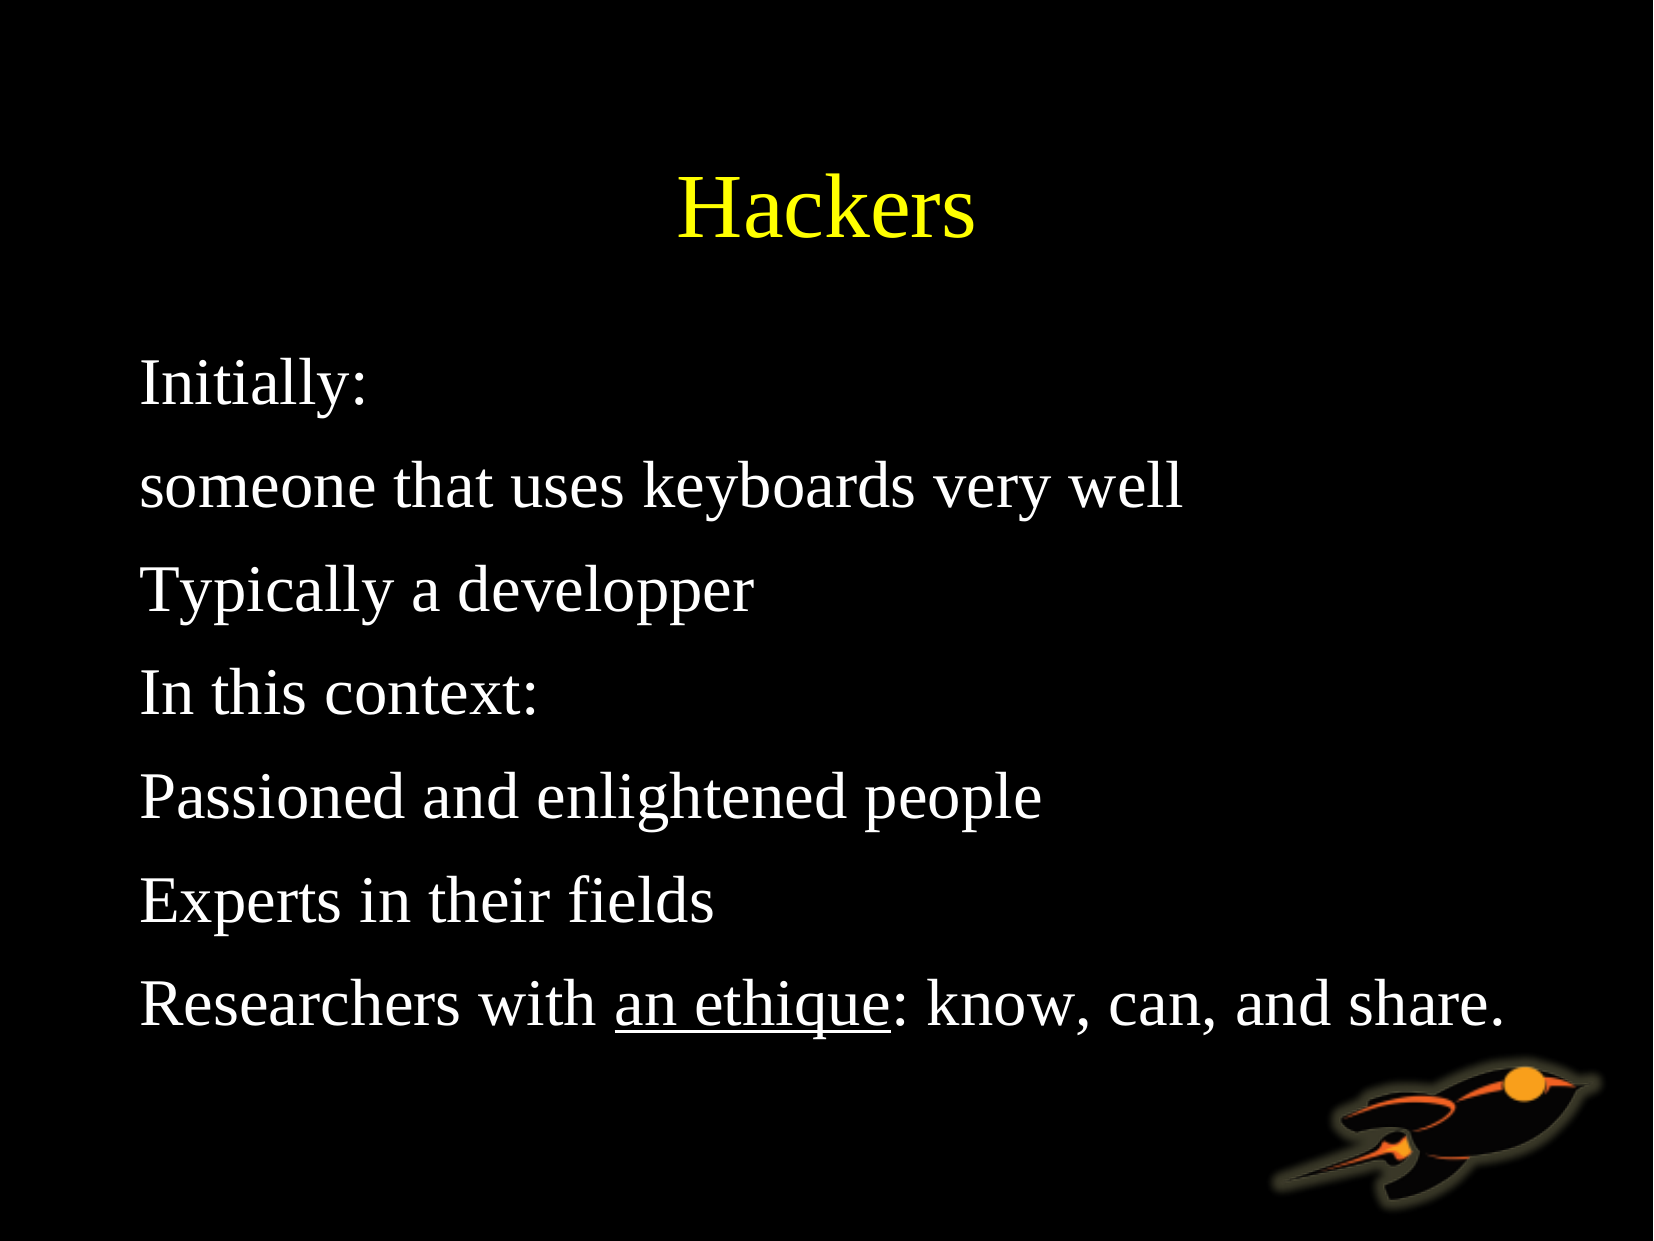

# Hackers
Initially:
someone that uses keyboards very well
Typically a developper
In this context:
Passioned and enlightened people
Experts in their fields
Researchers with an ethique: know, can, and share.